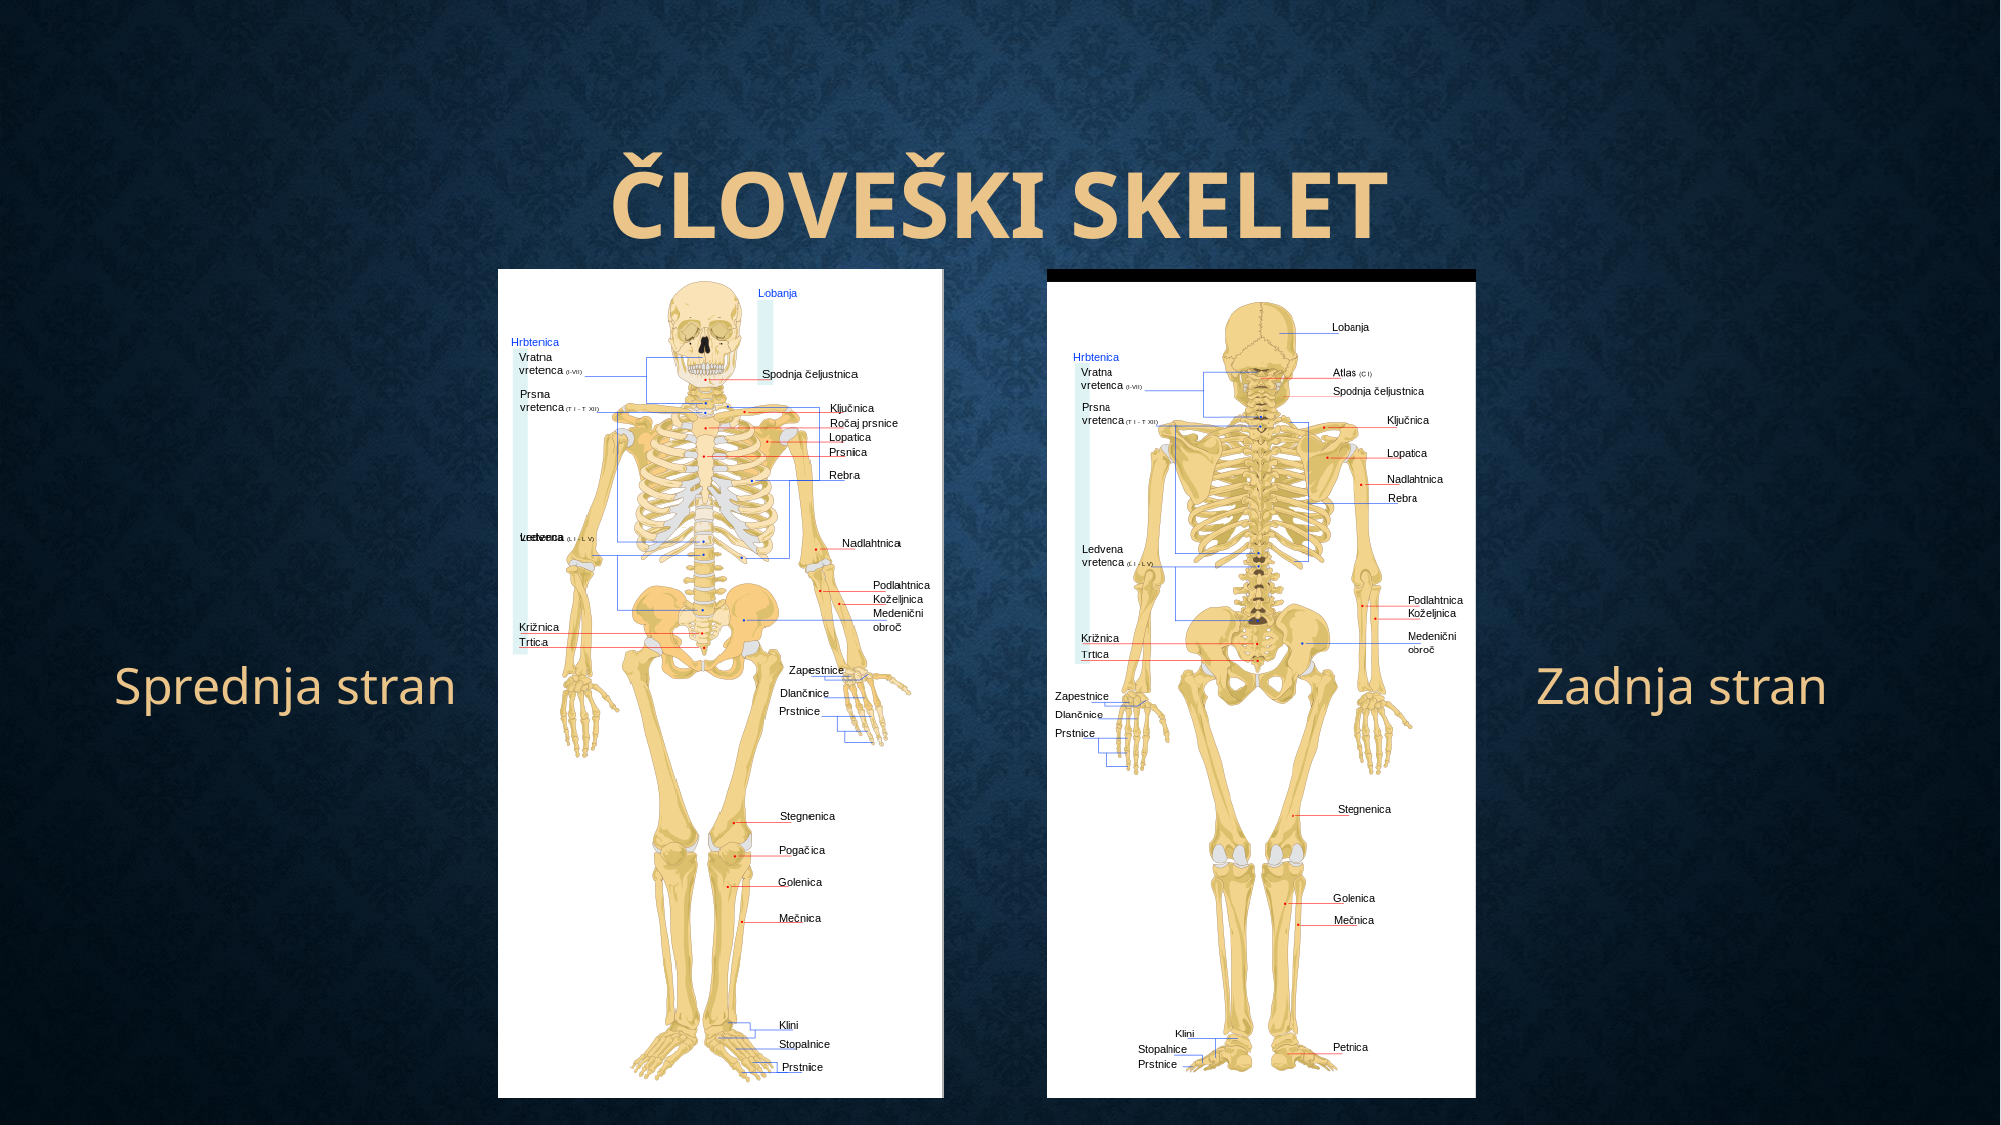

# ČLOVEŠKI SKELET
Sprednja stran
Zadnja stran